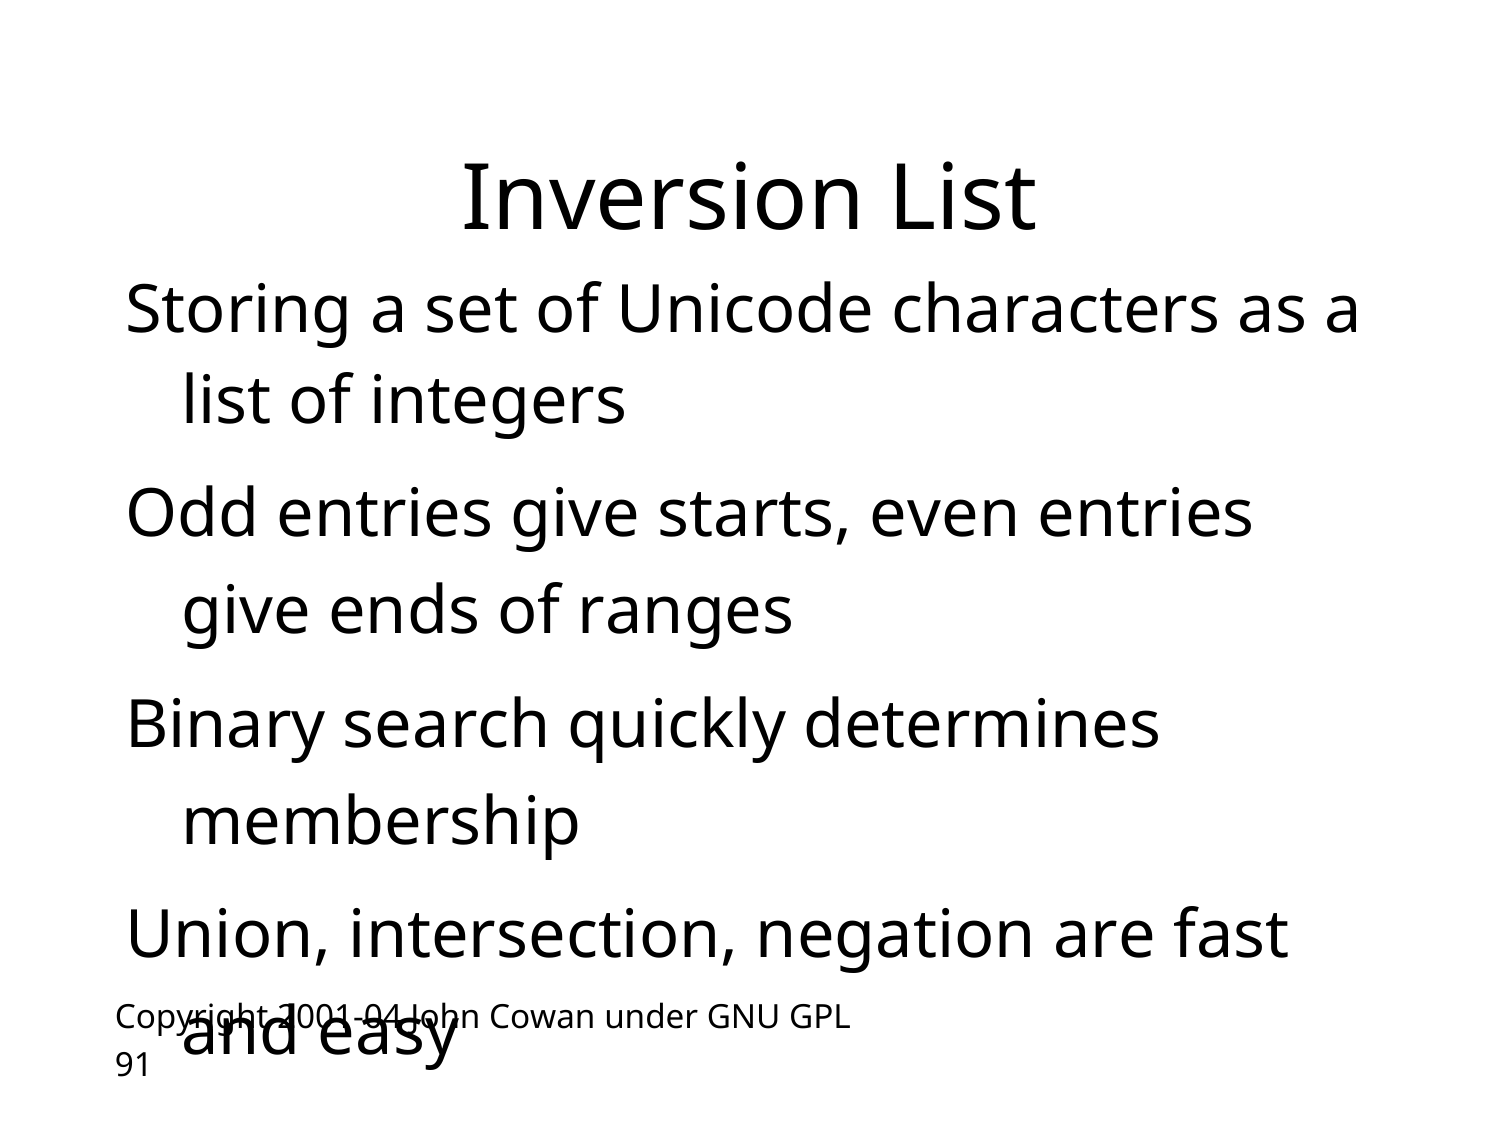

# Inversion List
Storing a set of Unicode characters as a list of integers
Odd entries give starts, even entries give ends of ranges
Binary search quickly determines membership
Union, intersection, negation are fast and easy